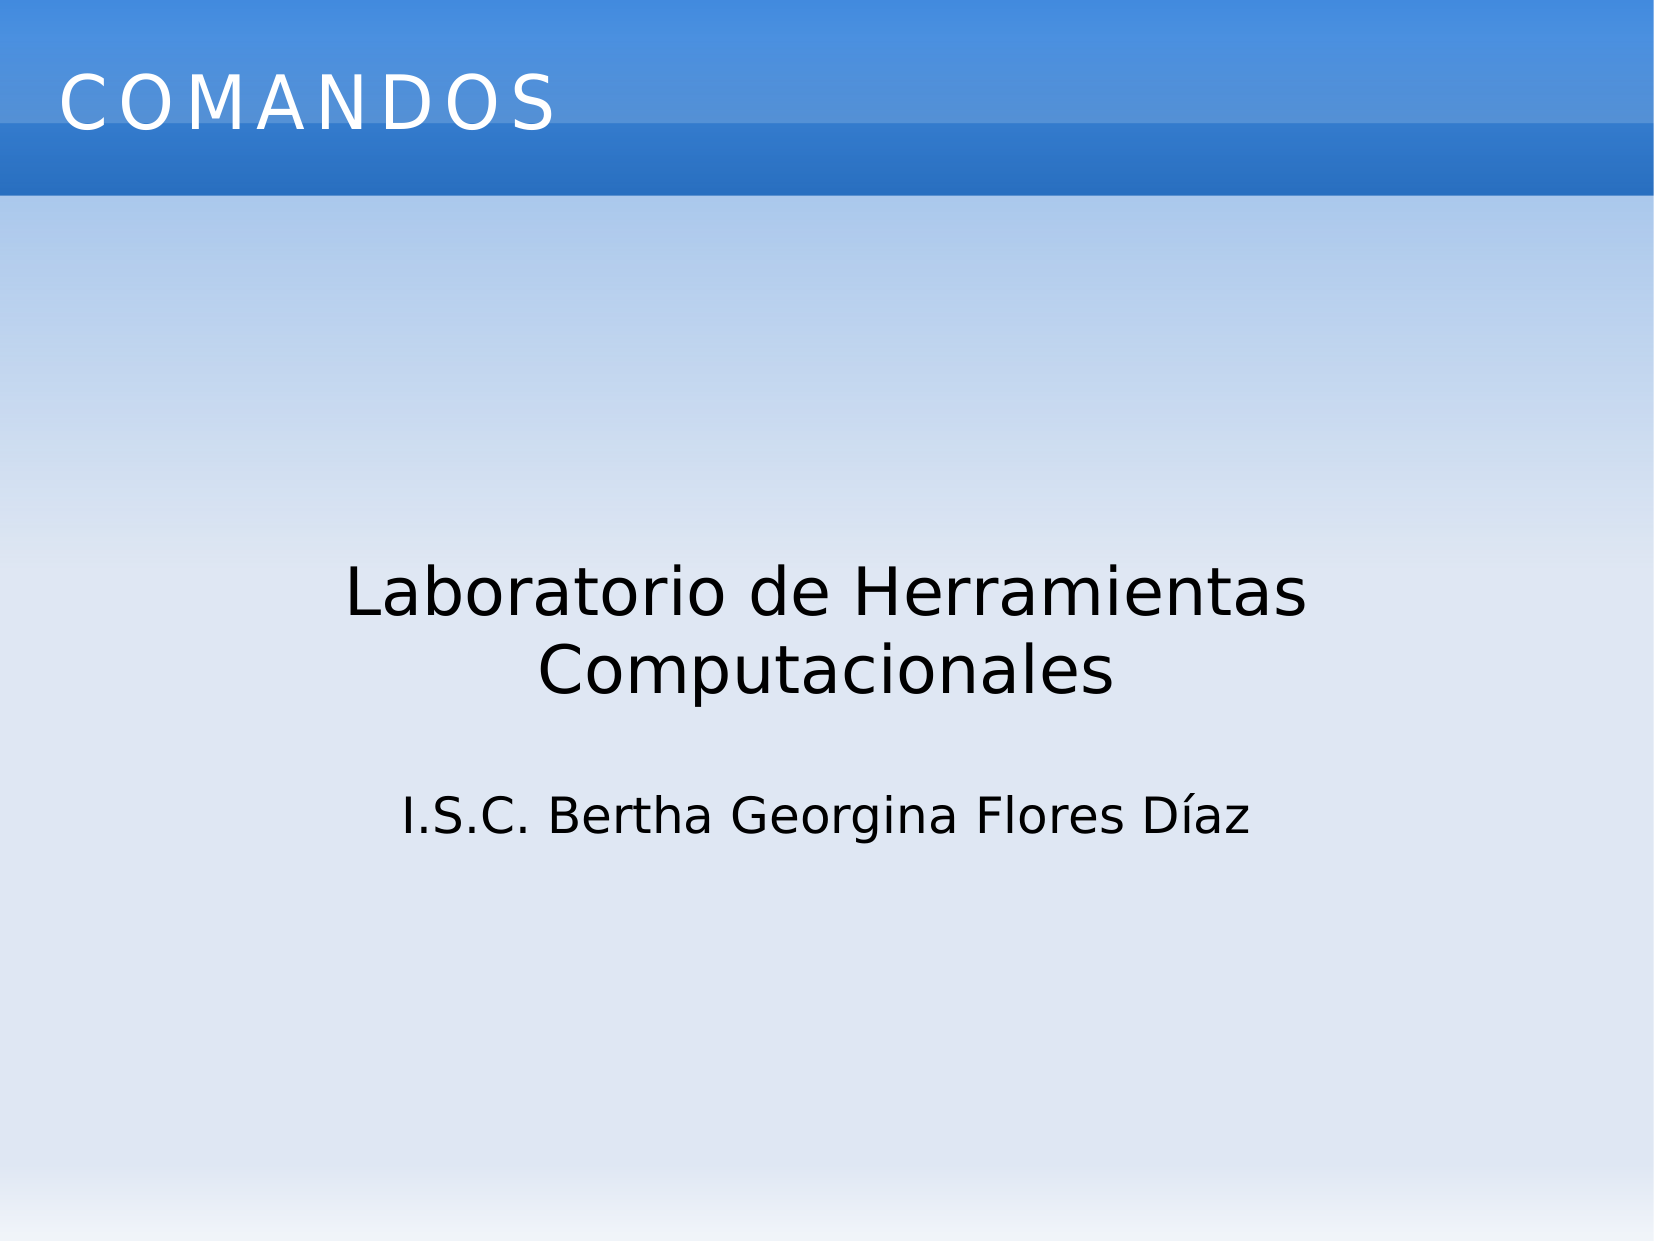

COMANDOS
# Laboratorio de Herramientas Computacionales
I.S.C. Bertha Georgina Flores Díaz